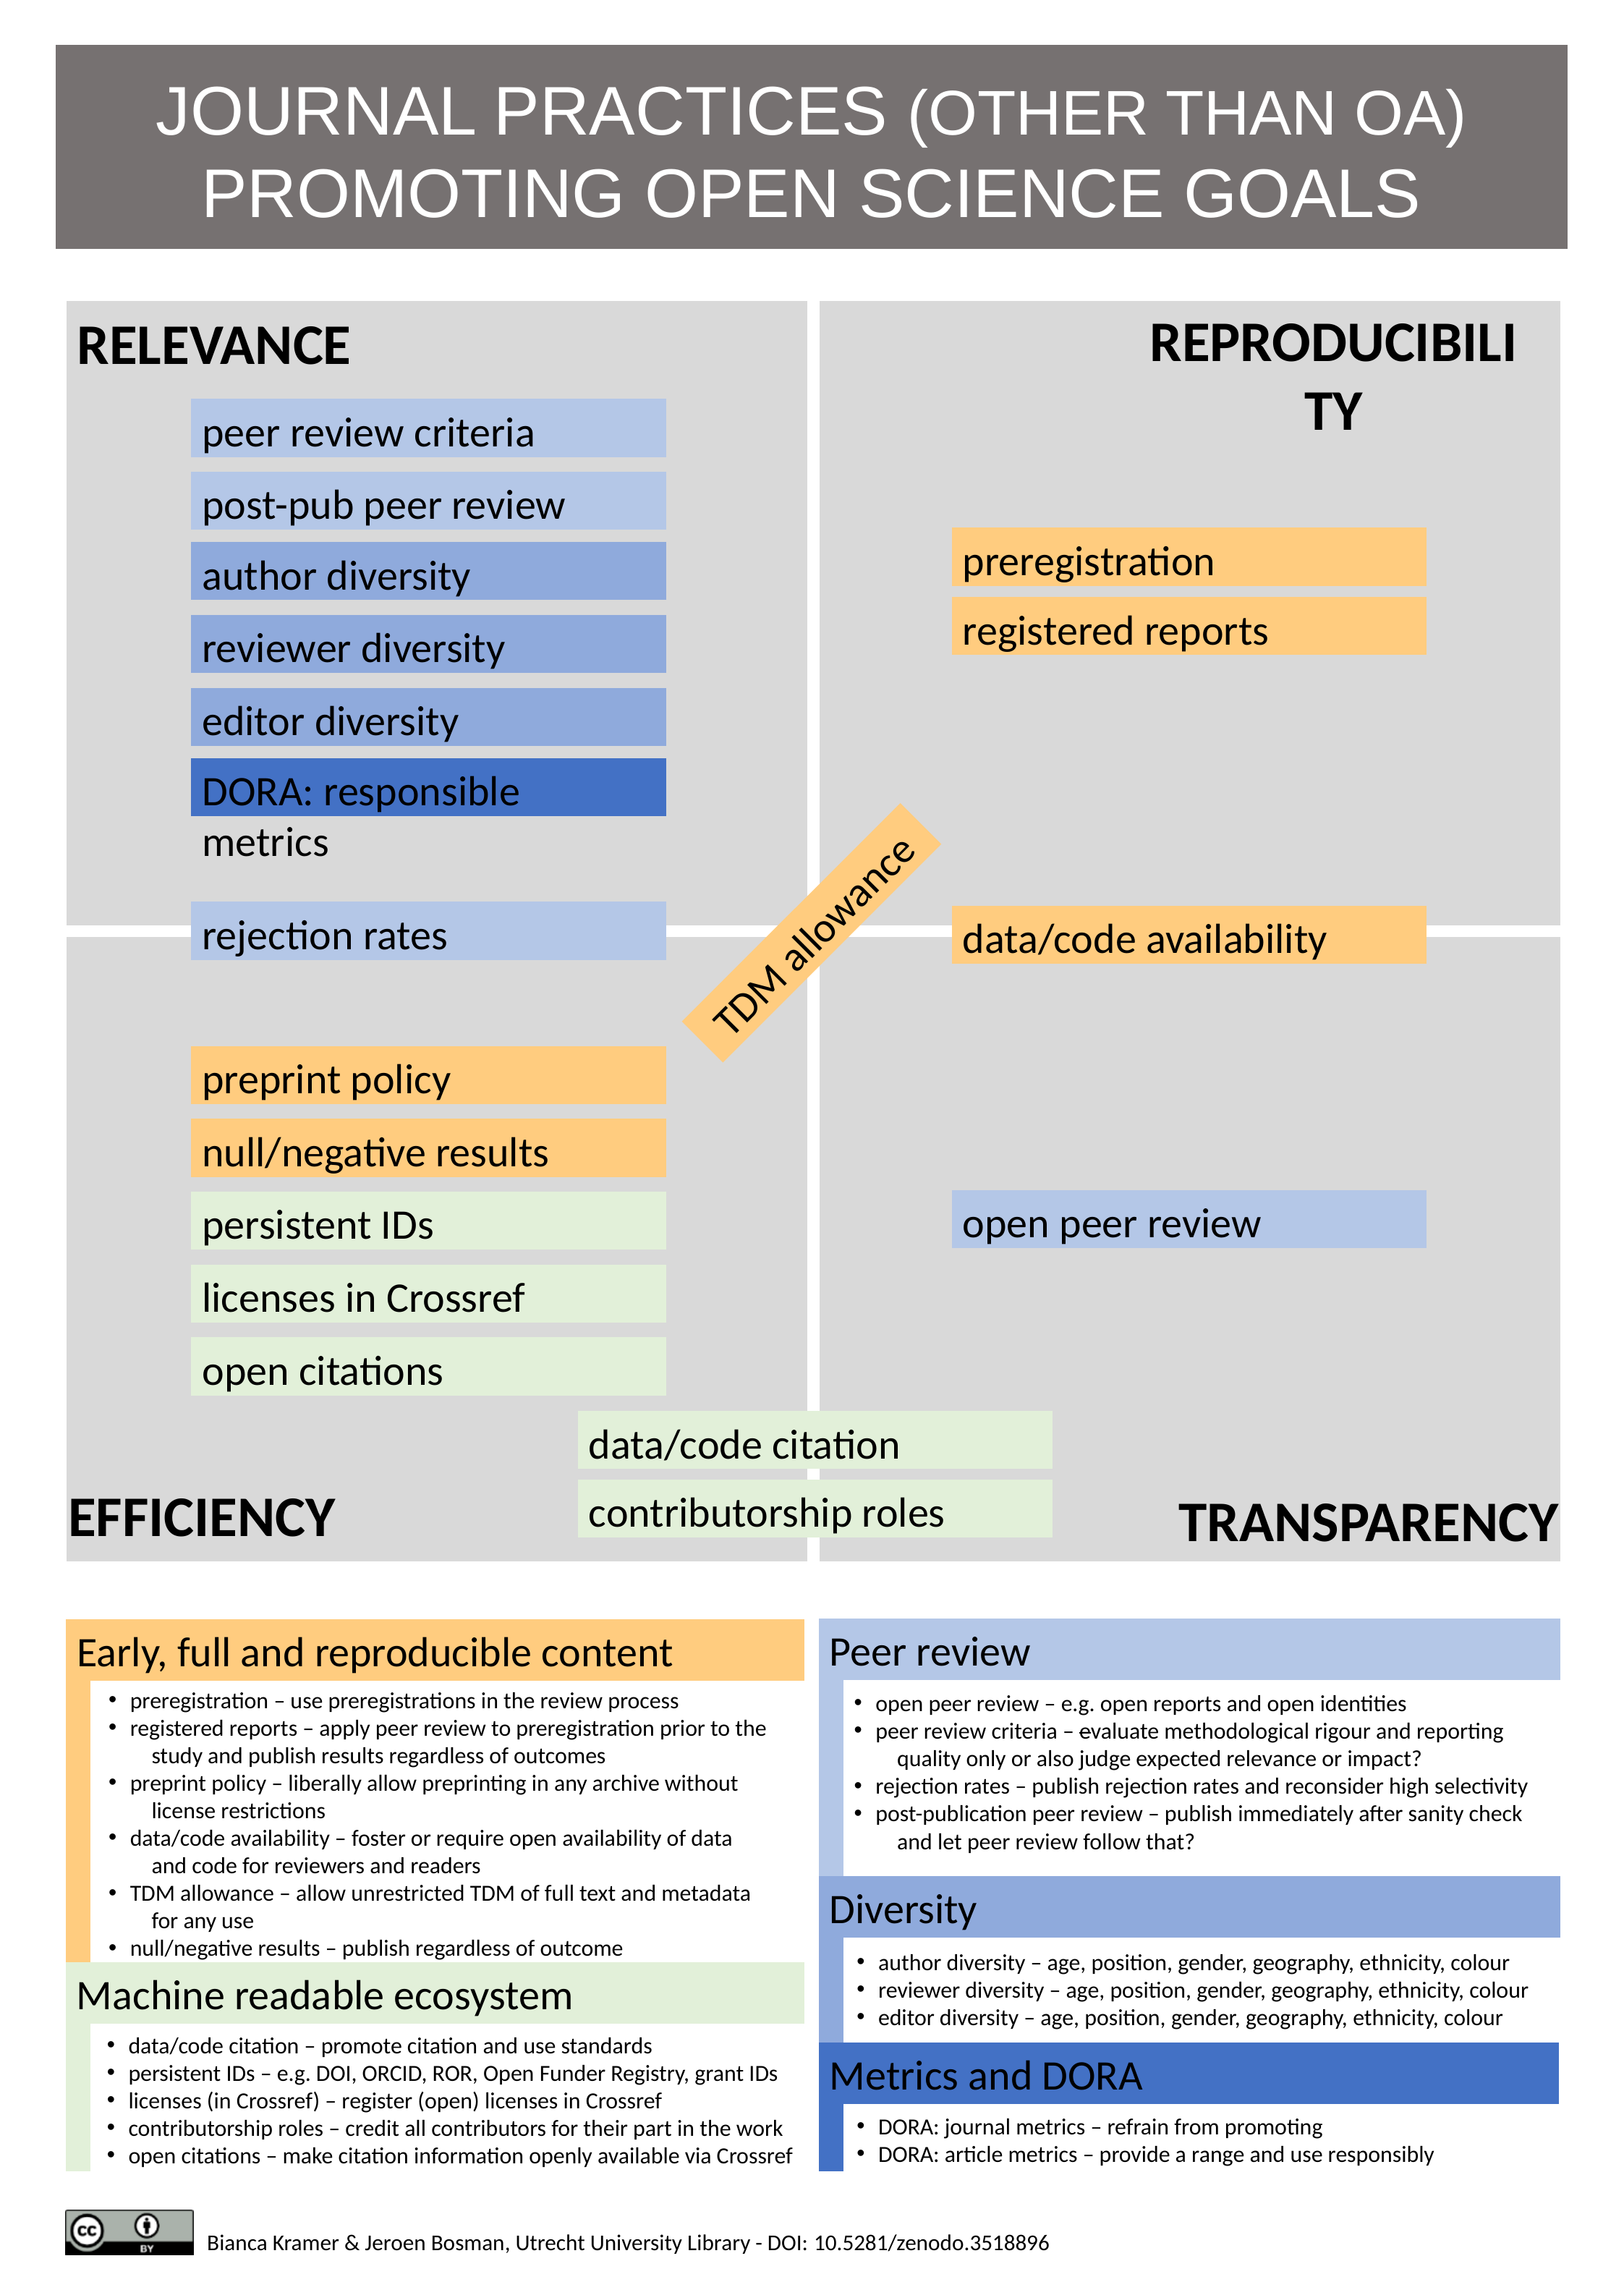

journal practices (other than OA)
promoting Open Science goals
Reproducibility
Relevance
peer review criteria
post-pub peer review
preregistration
author diversity
registered reports
reviewer diversity
editor diversity
DORA: responsible metrics
rejection rates
TDM allowance
data/code availability
preprint policy
null/negative results
open peer review
persistent IDs
licenses in Crossref
open citations
data/code citation
Efficiency
Transparency
contributorship roles
Peer review
Early, full and reproducible content
preregistration – use preregistrations in the review process
registered reports – apply peer review to preregistration prior to the study and publish results regardless of outcomes
preprint policy – liberally allow preprinting in any archive without license restrictions
data/code availability – foster or require open availability of data
and code for reviewers and readers
TDM allowance – allow unrestricted TDM of full text and metadata
for any use
null/negative results – publish regardless of outcome
open peer review – e.g. open reports and open identities
peer review criteria – evaluate methodological rigour and reporting quality only or also judge expected relevance or impact?
rejection rates – publish rejection rates and reconsider high selectivity
post-publication peer review – publish immediately after sanity check and let peer review follow that?
Diversity
author diversity – age, position, gender, geography, ethnicity, colour
reviewer diversity – age, position, gender, geography, ethnicity, colour
editor diversity – age, position, gender, geography, ethnicity, colour
Machine readable ecosystem
data/code citation – promote citation and use standards
persistent IDs – e.g. DOI, ORCID, ROR, Open Funder Registry, grant IDs
licenses (in Crossref) – register (open) licenses in Crossref
contributorship roles – credit all contributors for their part in the work
open citations – make citation information openly available via Crossref
Metrics and DORA
DORA: journal metrics – refrain from promoting
DORA: article metrics – provide a range and use responsibly
Bianca Kramer & Jeroen Bosman, Utrecht University Library - DOI: 10.5281/zenodo.3518896